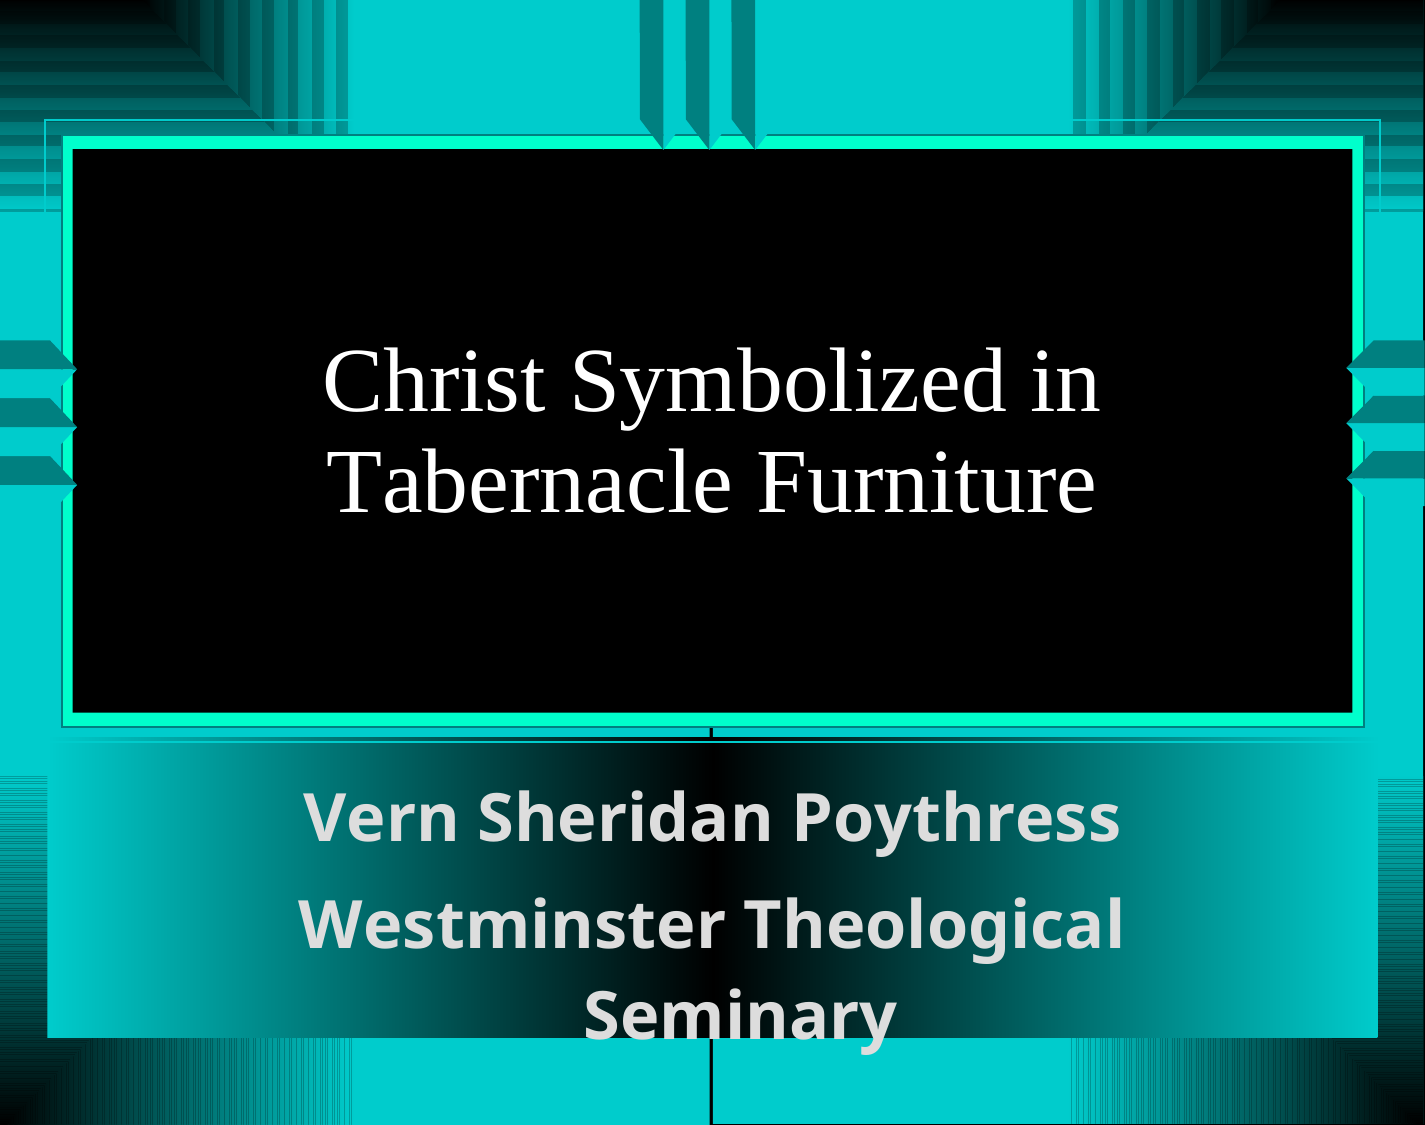

# Christ Symbolized in Tabernacle Furniture
Vern Sheridan Poythress
Westminster Theological Seminary